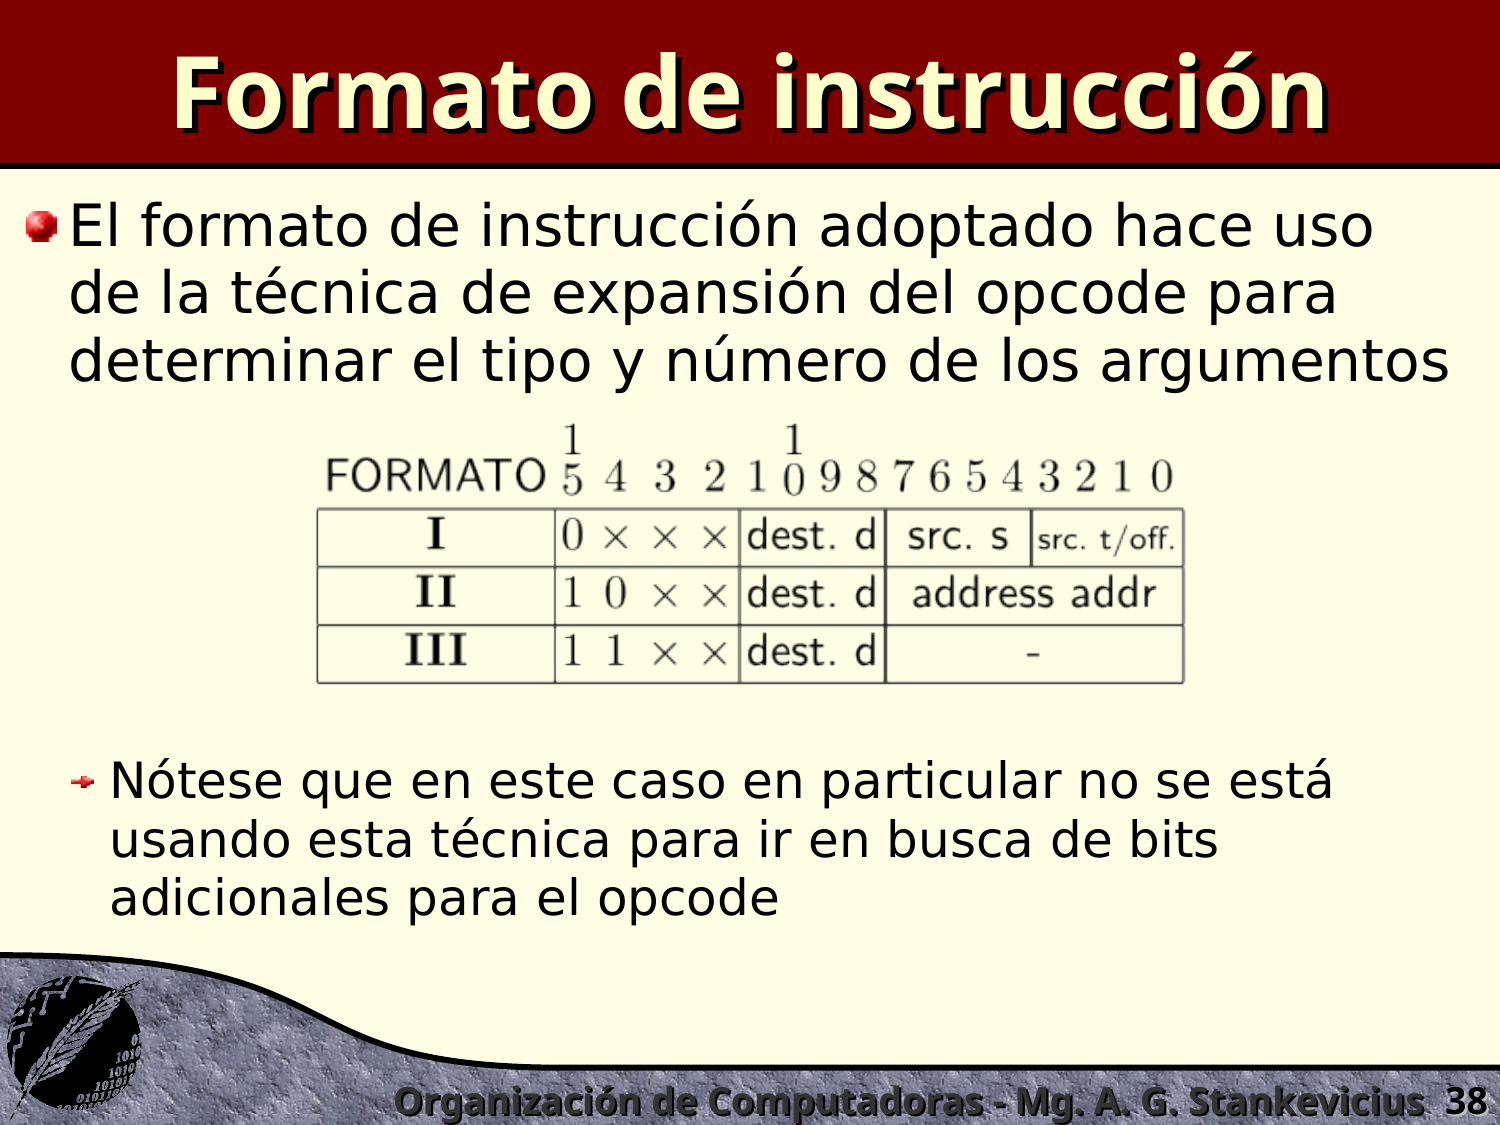

# Formato de instrucción
El formato de instrucción adoptado hace uso
de la técnica de expansión del opcode para determinar el tipo y número de los argumentos
Nótese que en este caso en particular no se está usando esta técnica para ir en busca de bits
adicionales para el opcode
38